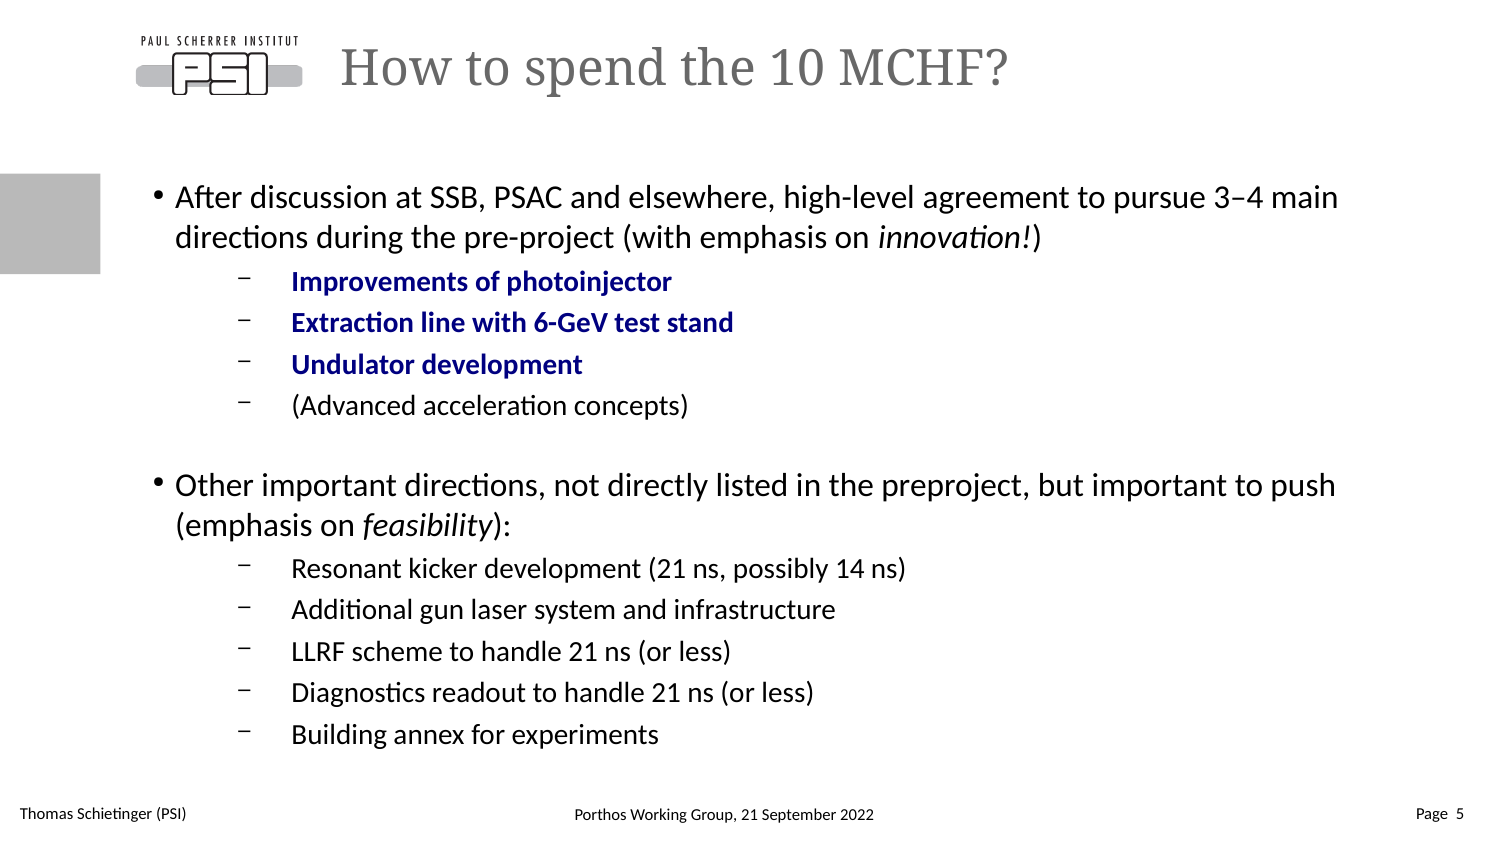

# How to spend the 10 MCHF?
After discussion at SSB, PSAC and elsewhere, high-level agreement to pursue 3–4 main directions during the pre-project (with emphasis on innovation!)
Improvements of photoinjector
Extraction line with 6-GeV test stand
Undulator development
(Advanced acceleration concepts)
Other important directions, not directly listed in the preproject, but important to push (emphasis on feasibility):
Resonant kicker development (21 ns, possibly 14 ns)
Additional gun laser system and infrastructure
LLRF scheme to handle 21 ns (or less)
Diagnostics readout to handle 21 ns (or less)
Building annex for experiments